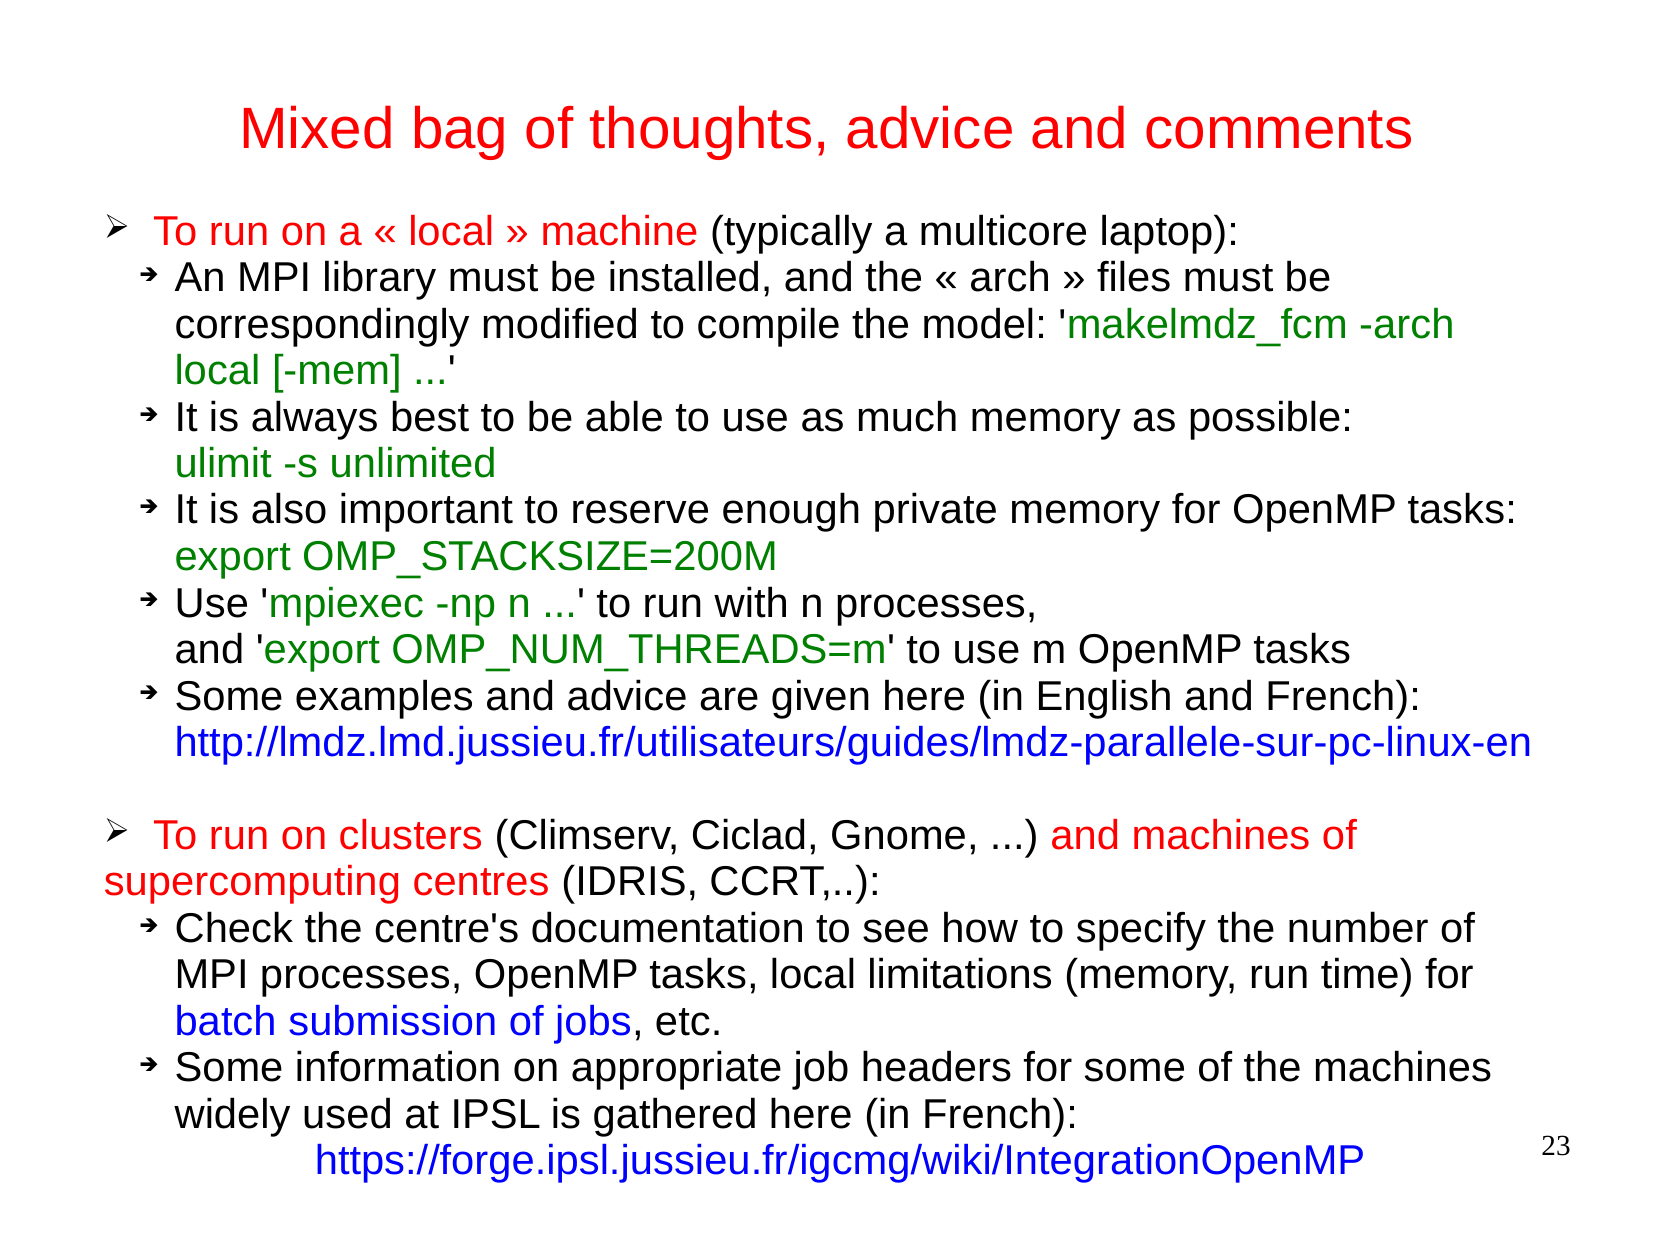

Mixed bag of thoughts, advice and comments
 To run on a « local » machine (typically a multicore laptop):
An MPI library must be installed, and the « arch » files must be correspondingly modified to compile the model: 'makelmdz_fcm -arch local [-mem] ...'
It is always best to be able to use as much memory as possible:
ulimit -s unlimited
It is also important to reserve enough private memory for OpenMP tasks:
export OMP_STACKSIZE=200M
Use 'mpiexec -np n ...' to run with n processes,
and 'export OMP_NUM_THREADS=m' to use m OpenMP tasks
Some examples and advice are given here (in English and French):
http://lmdz.lmd.jussieu.fr/utilisateurs/guides/lmdz-parallele-sur-pc-linux-en
 To run on clusters (Climserv, Ciclad, Gnome, ...) and machines of supercomputing centres (IDRIS, CCRT,..):
Check the centre's documentation to see how to specify the number of MPI processes, OpenMP tasks, local limitations (memory, run time) for batch submission of jobs, etc.
Some information on appropriate job headers for some of the machines widely used at IPSL is gathered here (in French):
https://forge.ipsl.jussieu.fr/igcmg/wiki/IntegrationOpenMP
23
L'écriture des fichiers de sortie d'IOIPSL et reconstruction
 Chaque processus MPI écrit la partie de son domaine dans un fichier distinct. On obtient donc autant de fichiers histmth_00XX.nc que de processus MPI on été utilisés pour réaliser la simulation.
 Le domaine du fichier IOIPSL est défini au moment de l'appel à histbeg, encapsulé dans histbeg_phy (module iophy.F)
 Les données sont rassemblées sur la tâche maîtresse OpenMP (de rang 0) de chaque processus. Chaque processus MPI appelle la routine histwrite d'IOIPSL, encapsulé dans histwrite_phy (module iophy.F)